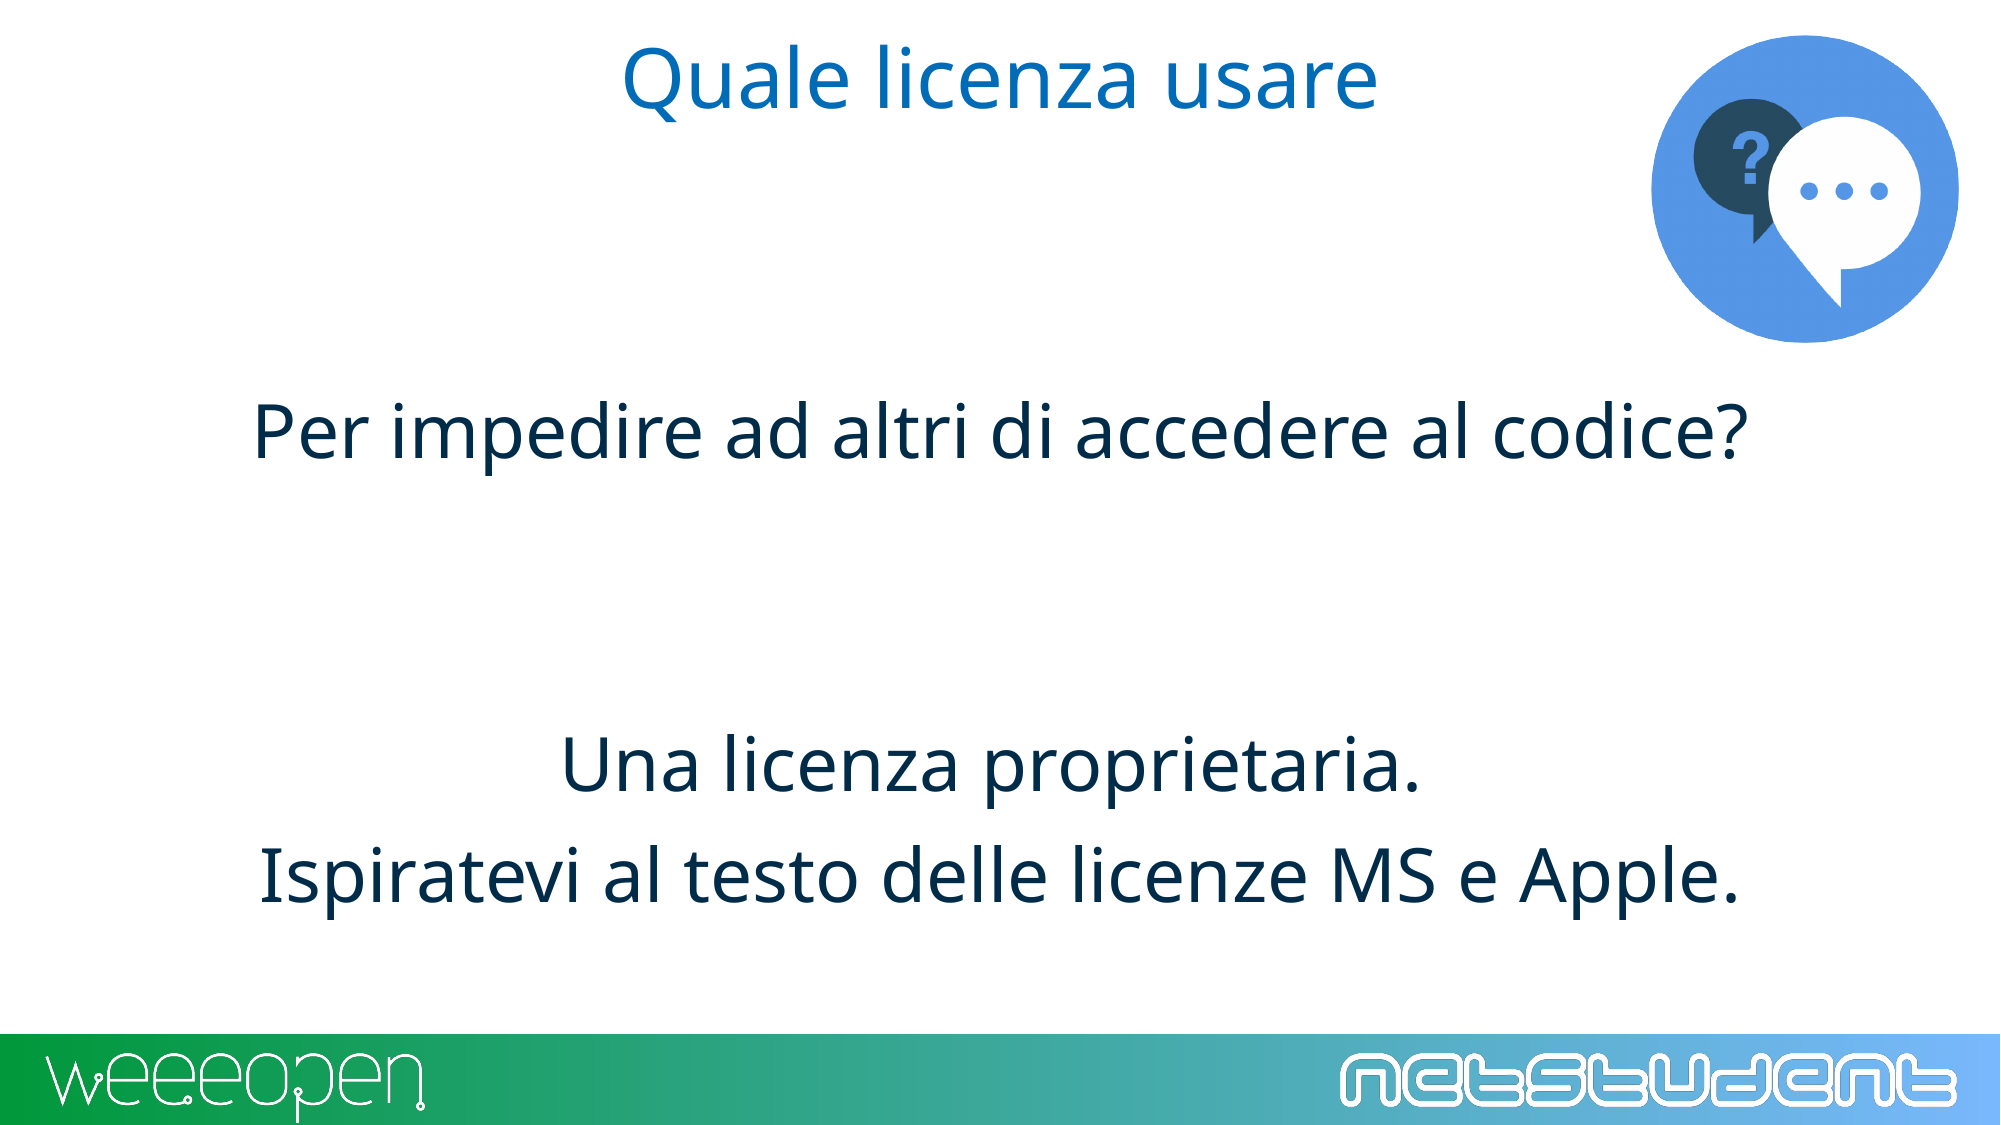

Quale licenza usare
Per impedire ad altri di accedere al codice?
Una licenza proprietaria.
Ispiratevi al testo delle licenze MS e Apple.